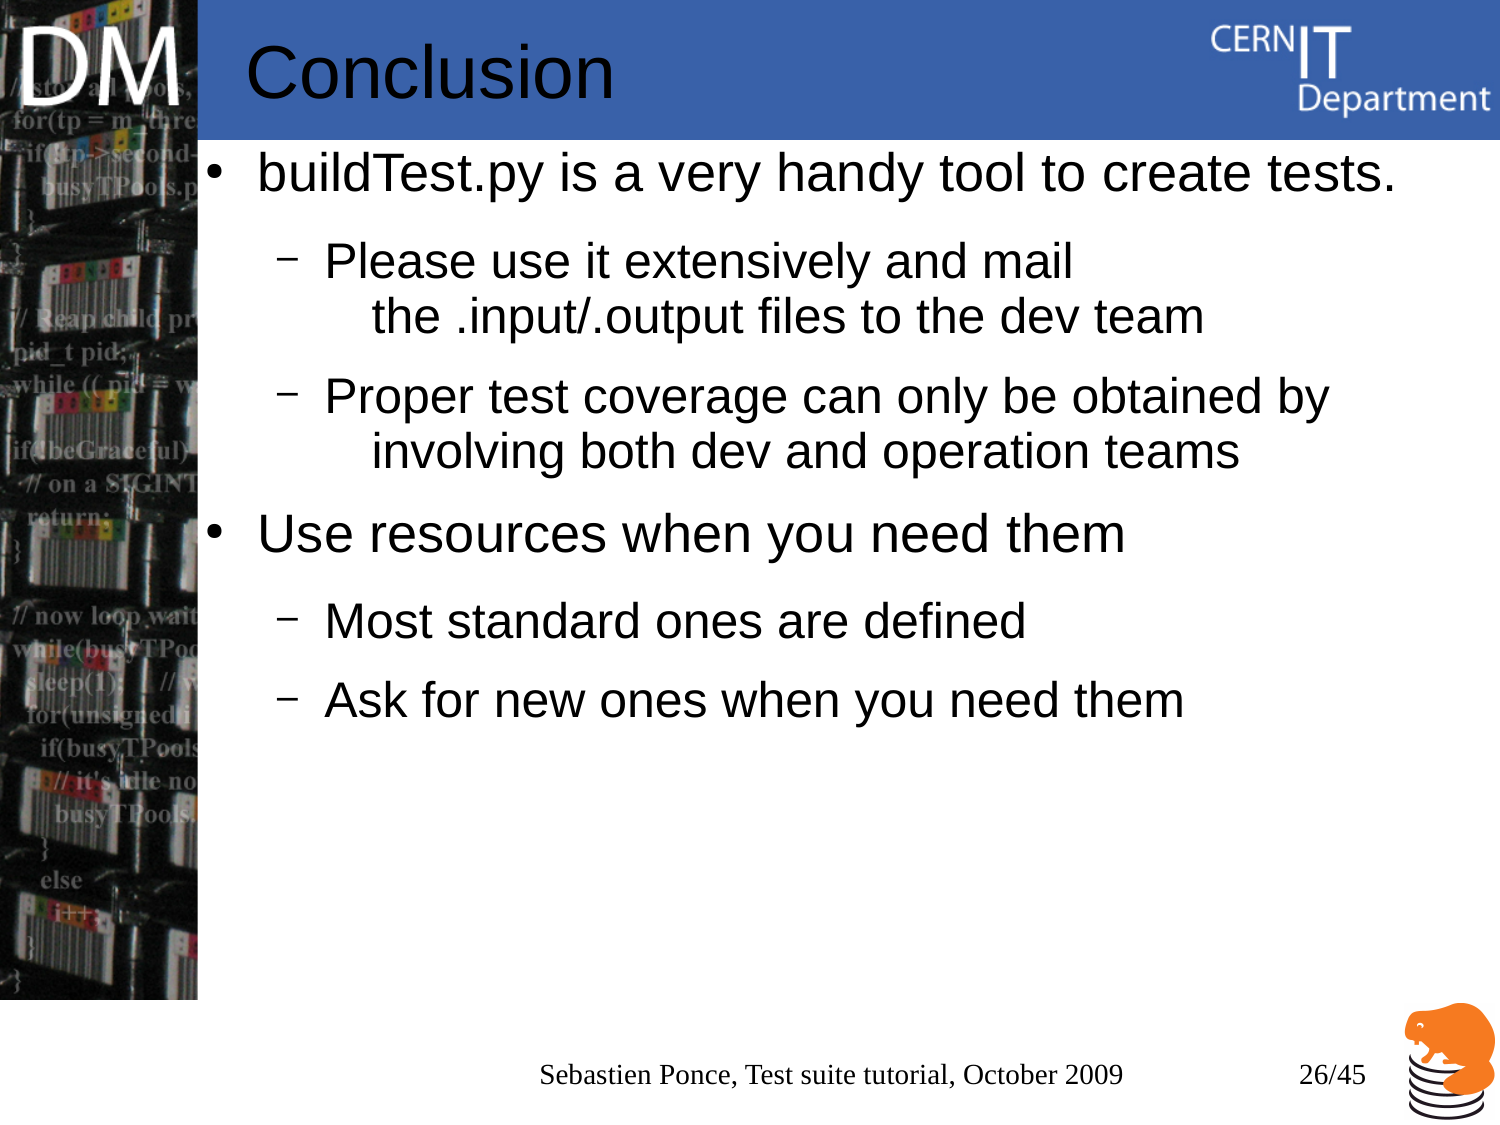

# Conclusion
buildTest.py is a very handy tool to create tests.
Please use it extensively and mail the .input/.output files to the dev team
Proper test coverage can only be obtained by involving both dev and operation teams
Use resources when you need them
Most standard ones are defined
Ask for new ones when you need them